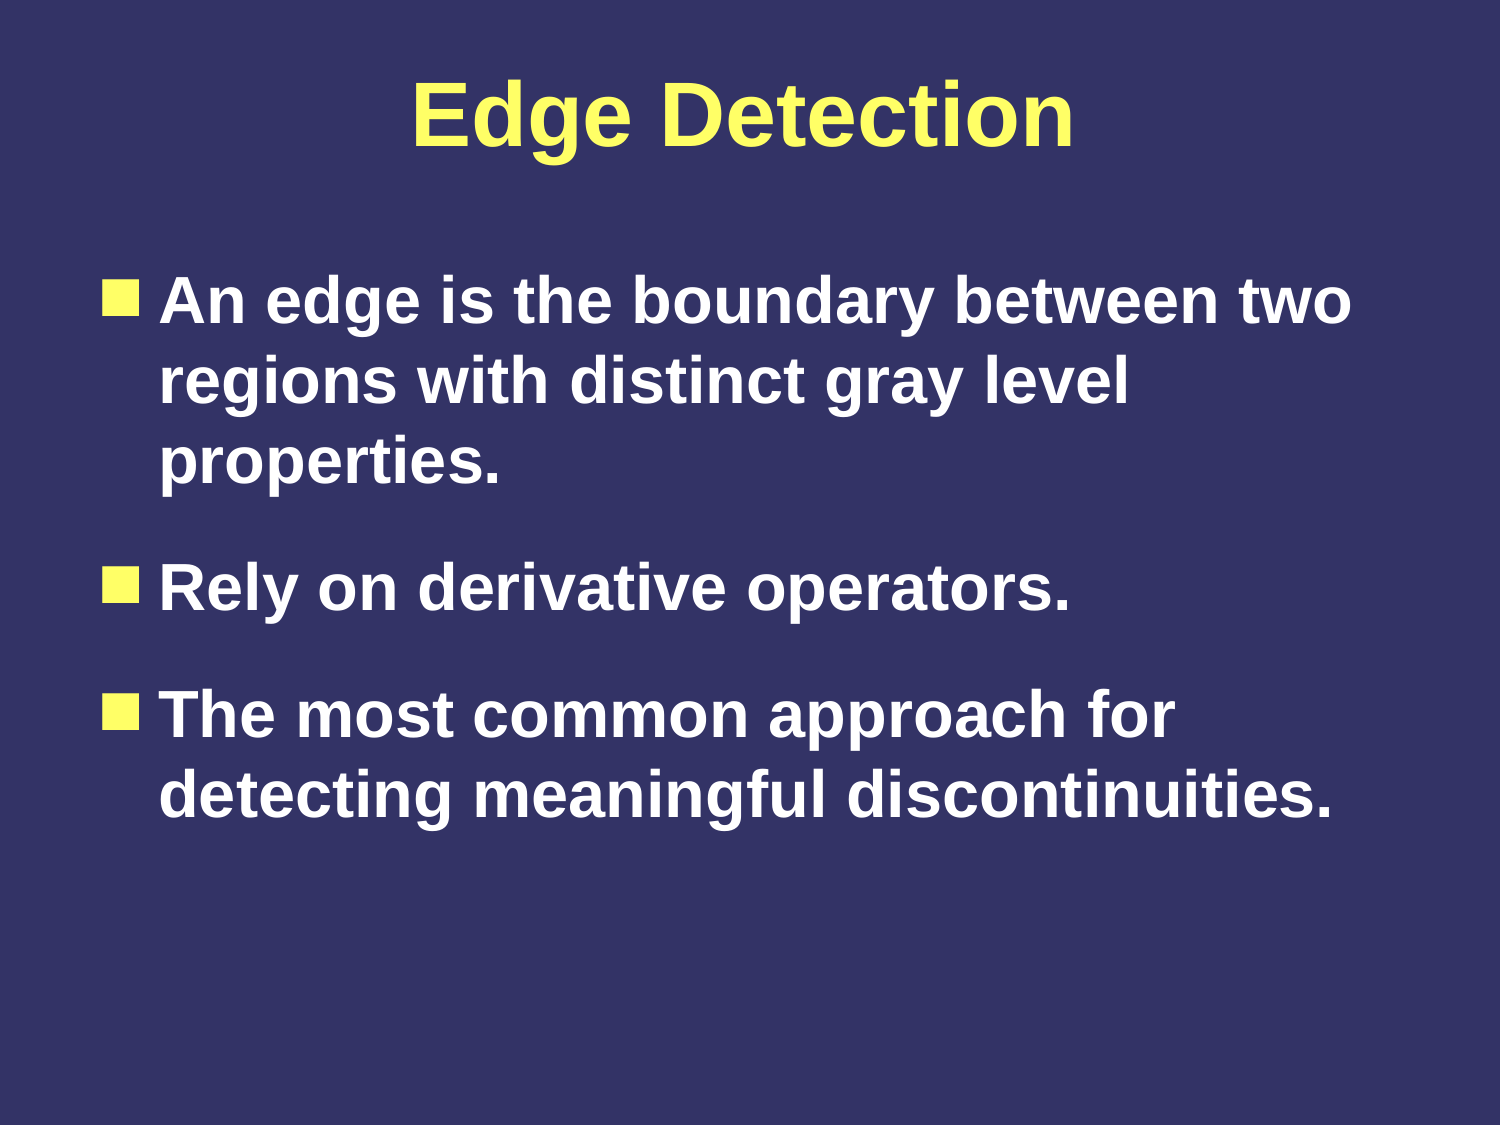

# Edge Detection
An edge is the boundary between two regions with distinct gray level properties.
Rely on derivative operators.
The most common approach for detecting meaningful discontinuities.